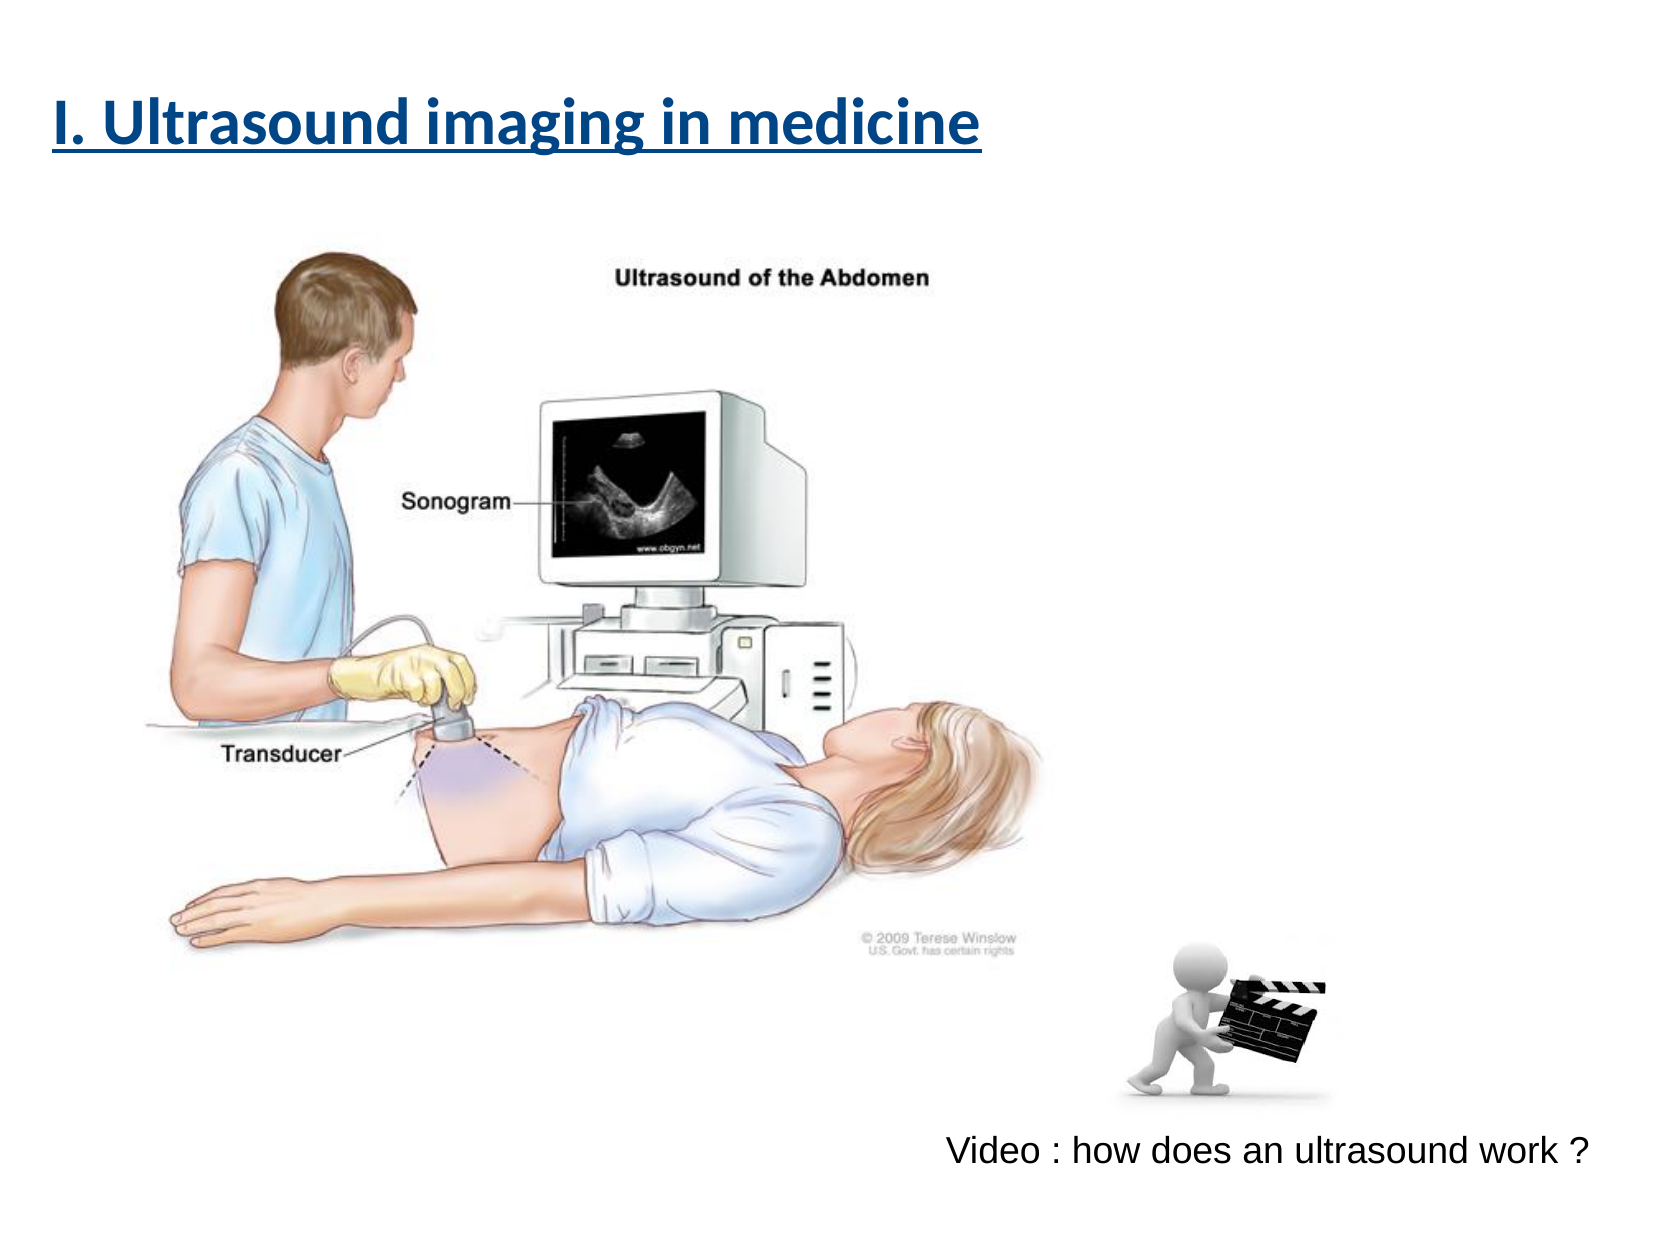

I. Ultrasound imaging in medicine
Video : how does an ultrasound work ?